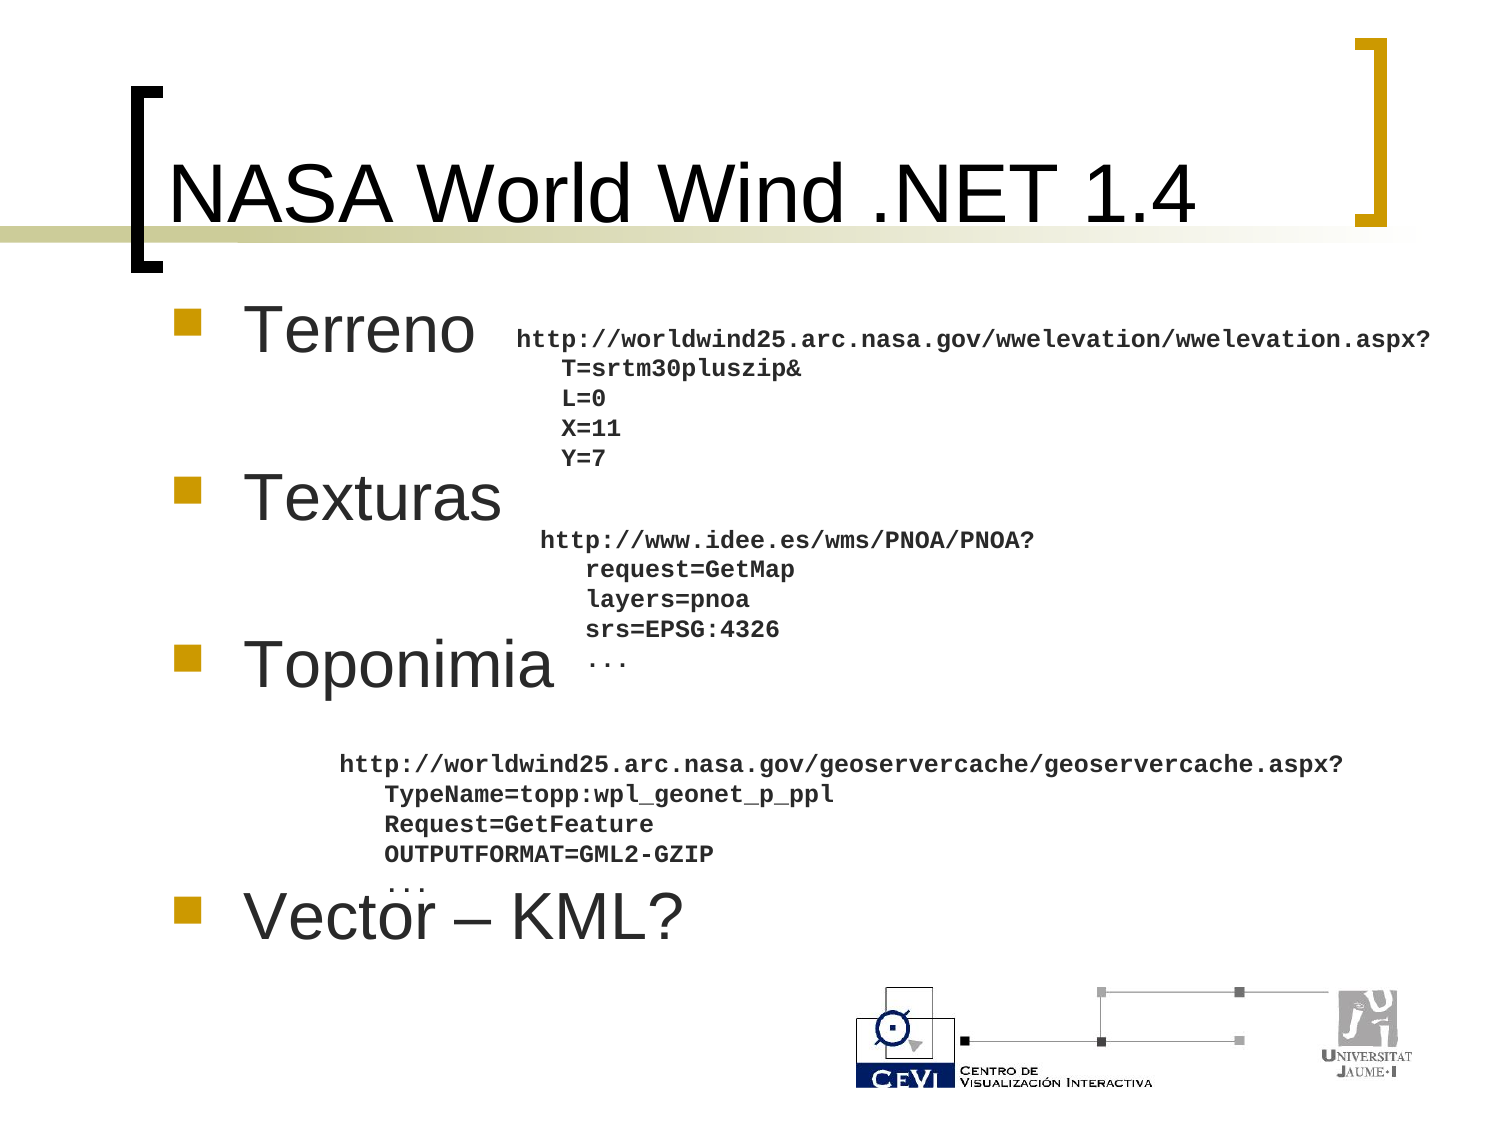

# NASA World Wind .NET 1.4
Terreno
Texturas
Toponimia
Vector – KML?
http://worldwind25.arc.nasa.gov/wwelevation/wwelevation.aspx?
 T=srtm30pluszip&
 L=0
 X=11
 Y=7
http://www.idee.es/wms/PNOA/PNOA?
 request=GetMap
 layers=pnoa
 srs=EPSG:4326
 ...
http://worldwind25.arc.nasa.gov/geoservercache/geoservercache.aspx?
 TypeName=topp:wpl_geonet_p_ppl
 Request=GetFeature
 OUTPUTFORMAT=GML2-GZIP
 ...
14